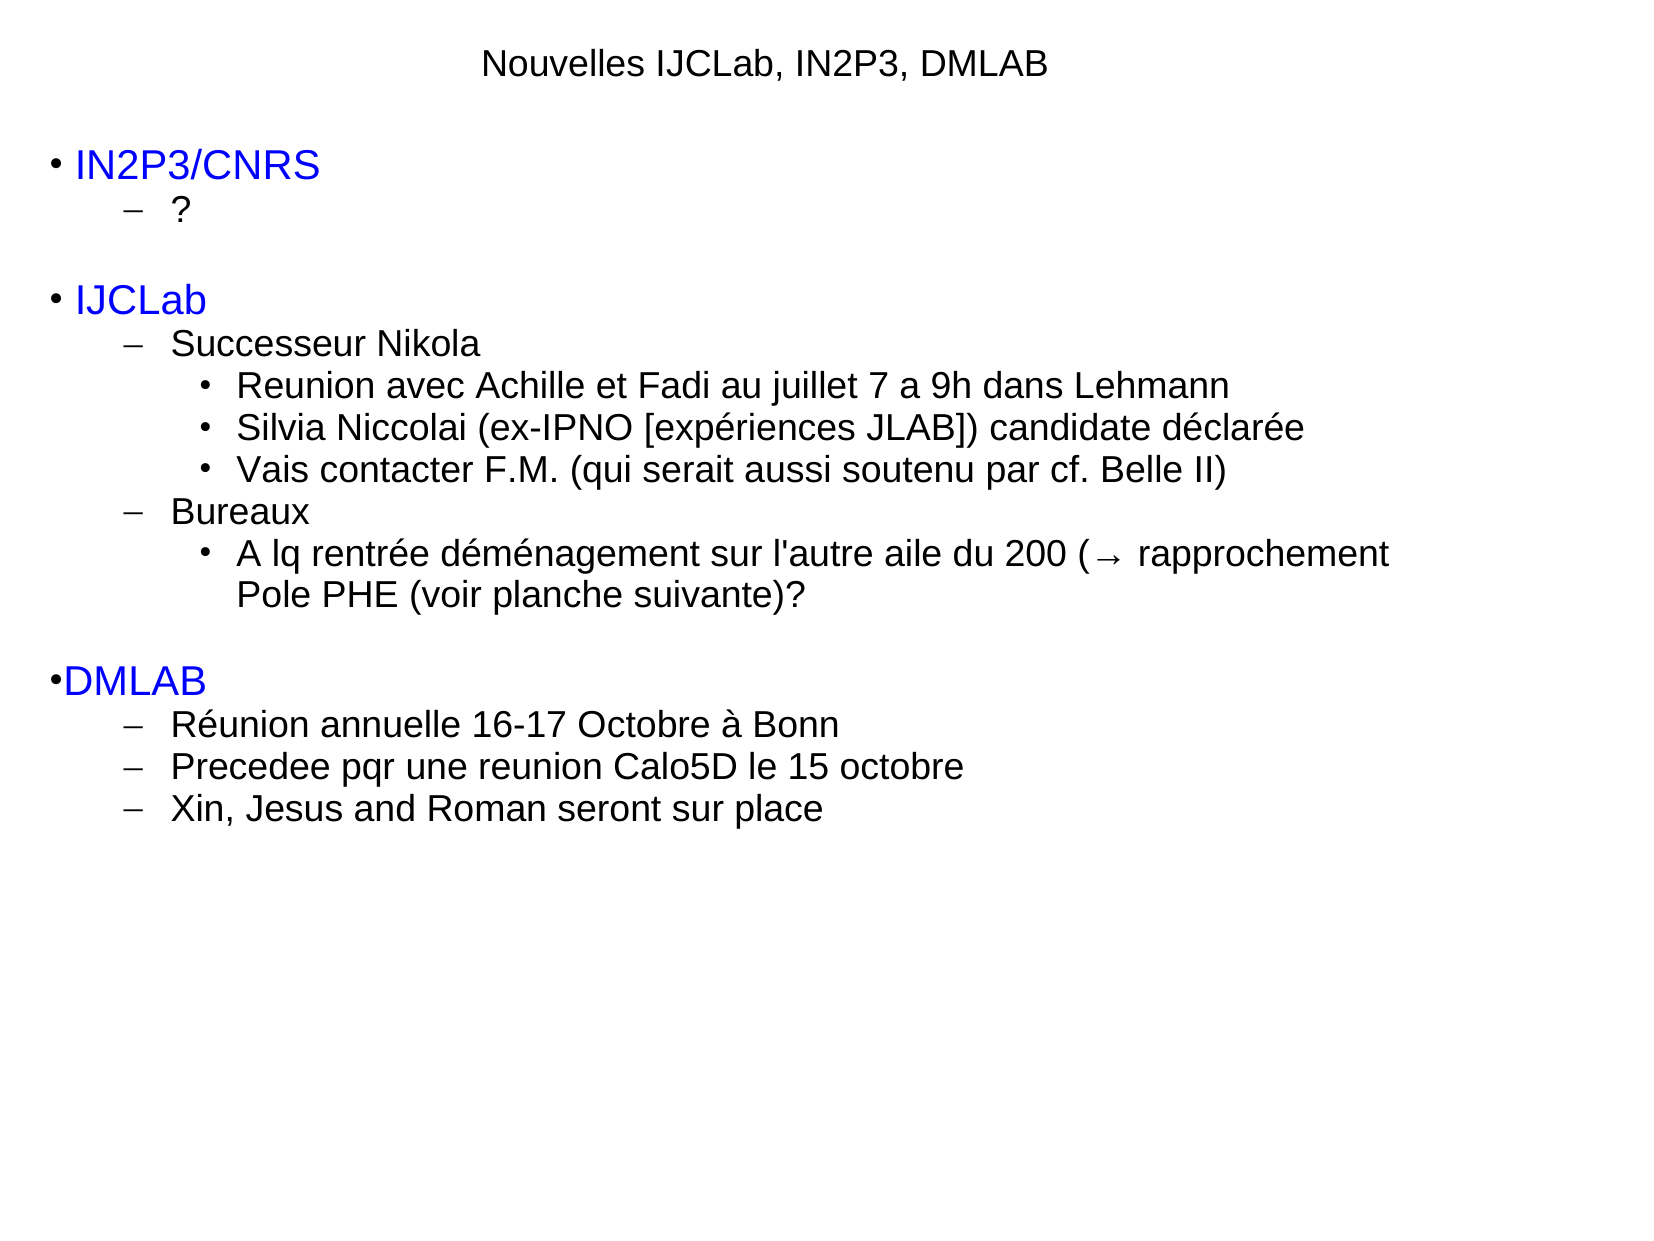

Nouvelles IJCLab, IN2P3, DMLAB
 IN2P3/CNRS
?
 IJCLab
Successeur Nikola
Reunion avec Achille et Fadi au juillet 7 a 9h dans Lehmann
Silvia Niccolai (ex-IPNO [expériences JLAB]) candidate déclarée
Vais contacter F.M. (qui serait aussi soutenu par cf. Belle II)
Bureaux
A lq rentrée déménagement sur l'autre aile du 200 (→ rapprochement
Pole PHE (voir planche suivante)?
DMLAB
Réunion annuelle 16-17 Octobre à Bonn
Precedee pqr une reunion Calo5D le 15 octobre
Xin, Jesus and Roman seront sur place